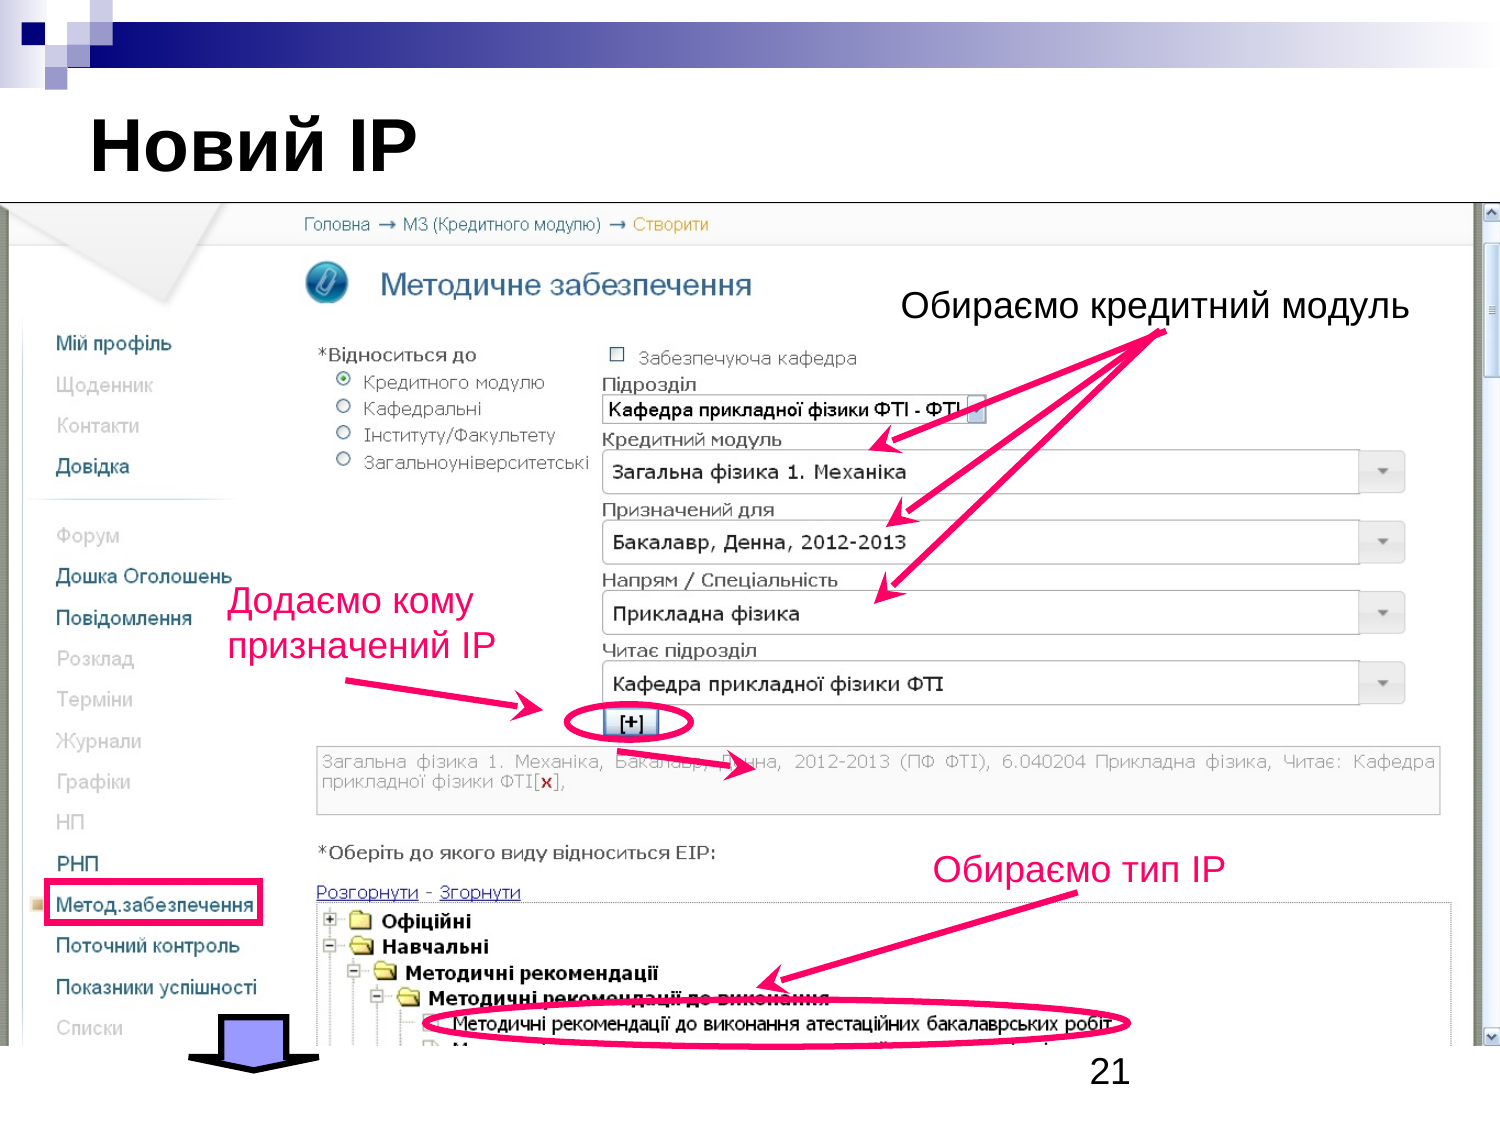

# Новий ІР
Обираємо кредитний модуль
Додаємо кому
призначений ІР
Обираємо тип ІР
21